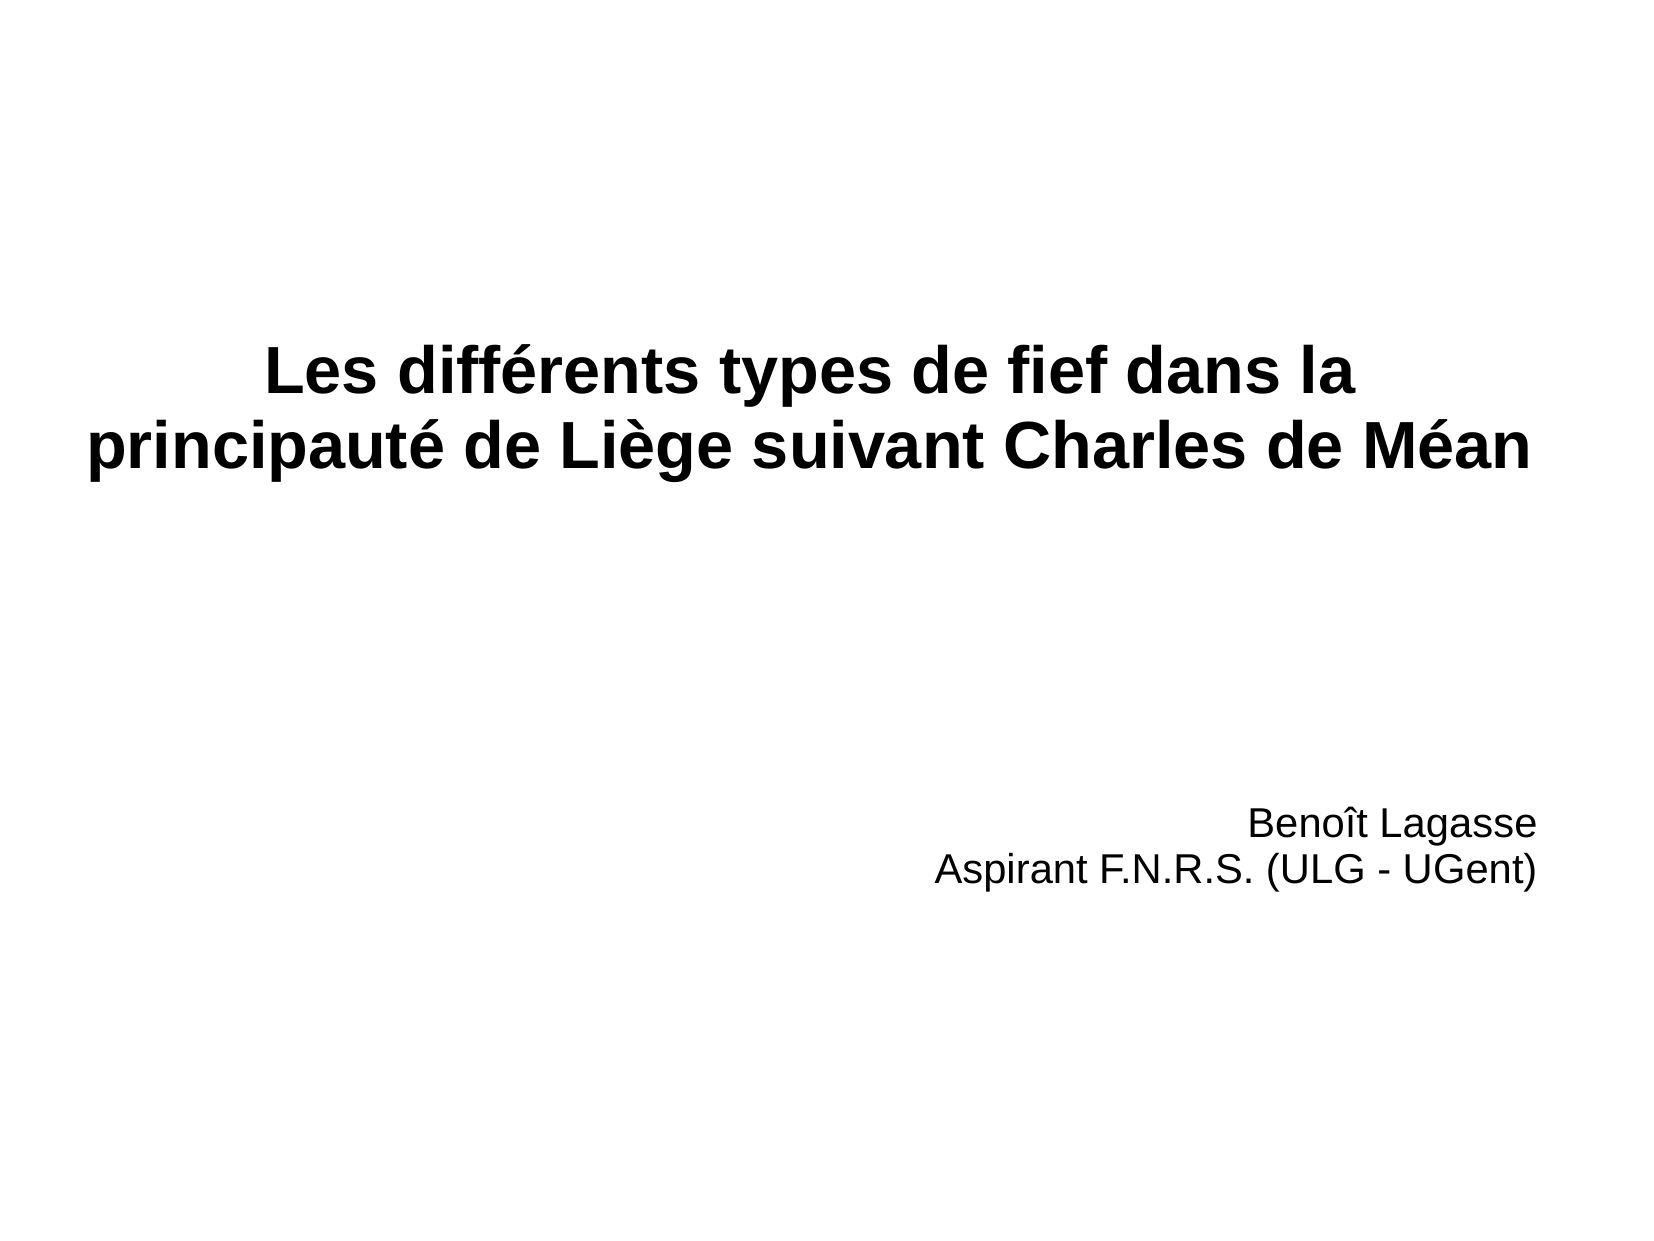

# Les différents types de fief dans la principauté de Liège suivant Charles de Méan
Benoît Lagasse
Aspirant F.N.R.S. (ULG - UGent)